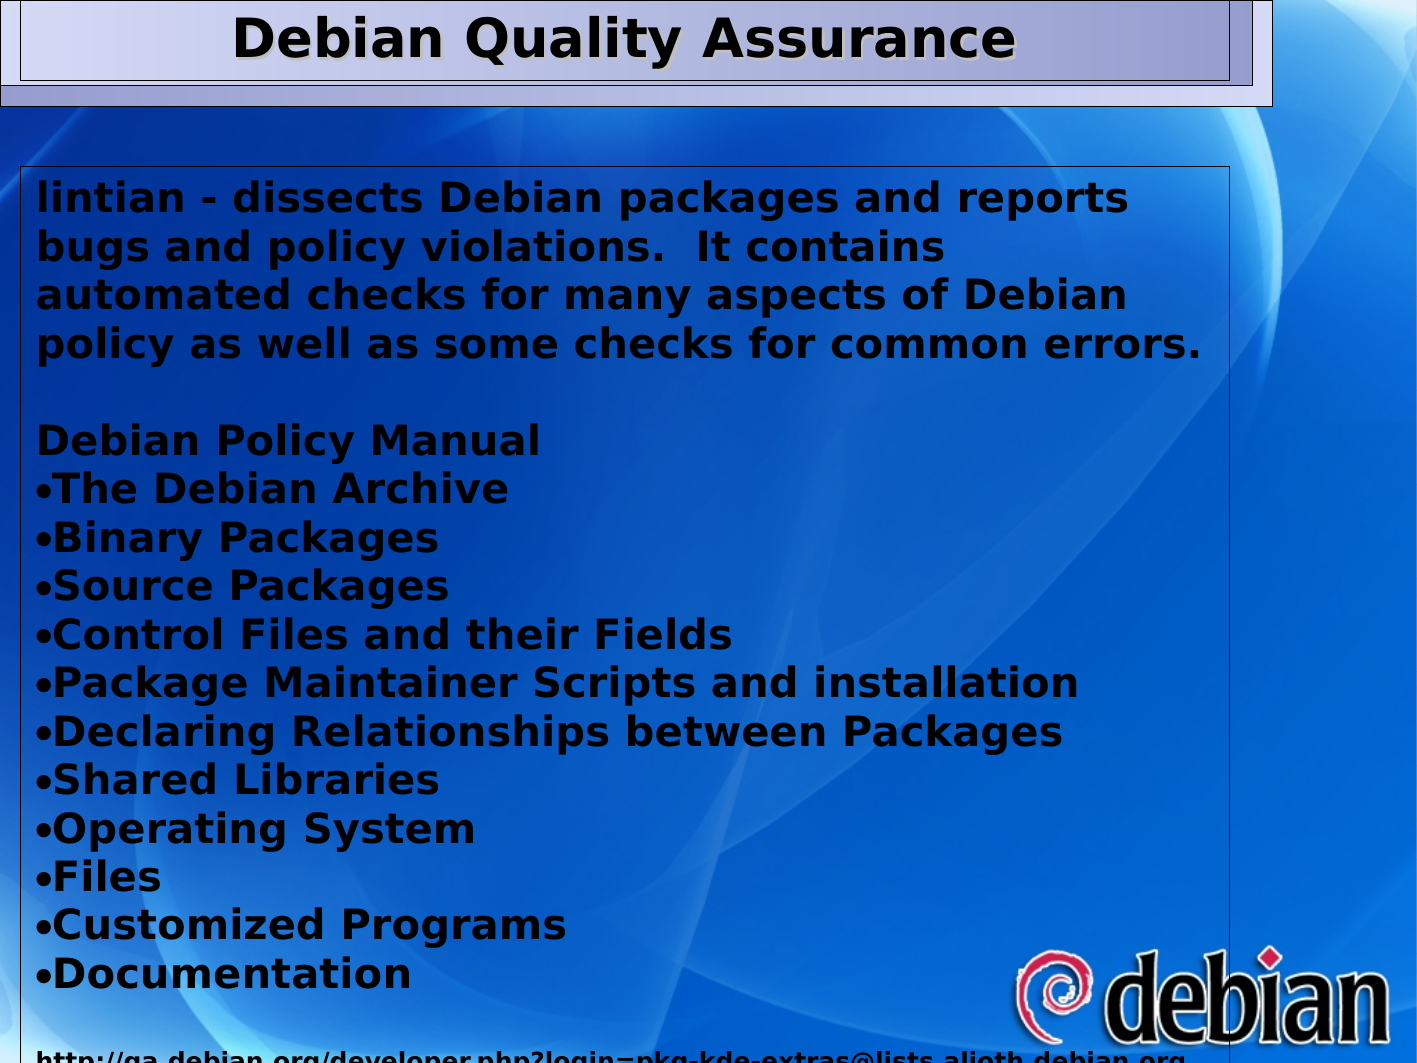

Debian Quality Assurance
lintian - dissects Debian packages and reports bugs and policy violations. It contains automated checks for many aspects of Debian policy as well as some checks for common errors.
Debian Policy Manual
The Debian Archive
Binary Packages
Source Packages
Control Files and their Fields
Package Maintainer Scripts and installation
Declaring Relationships between Packages
Shared Libraries
Operating System
Files
Customized Programs
Documentation
http://qa.debian.org/developer.php?login=pkg-kde-extras@lists.alioth.debian.org